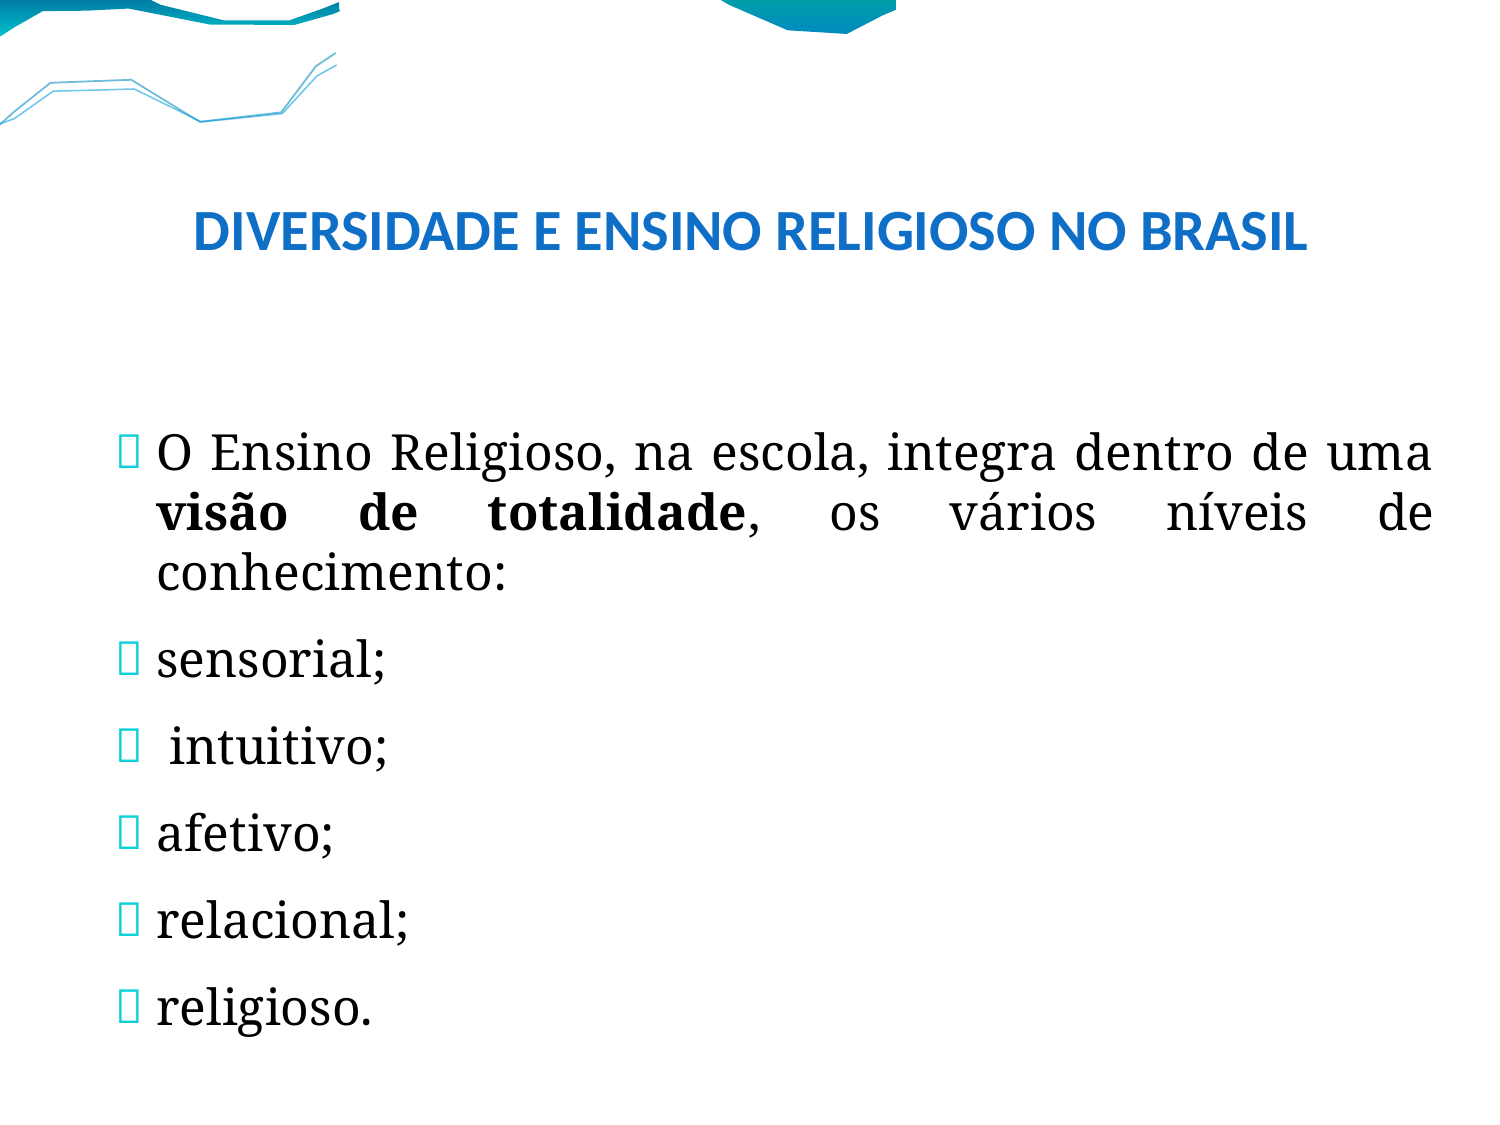

# DIVERSIDADE E ENSINO RELIGIOSO NO BRASIL
O Ensino Religioso, na escola, integra dentro de uma visão de totalidade, os vários níveis de conhecimento:
sensorial;
 intuitivo;
afetivo;
relacional;
religioso.